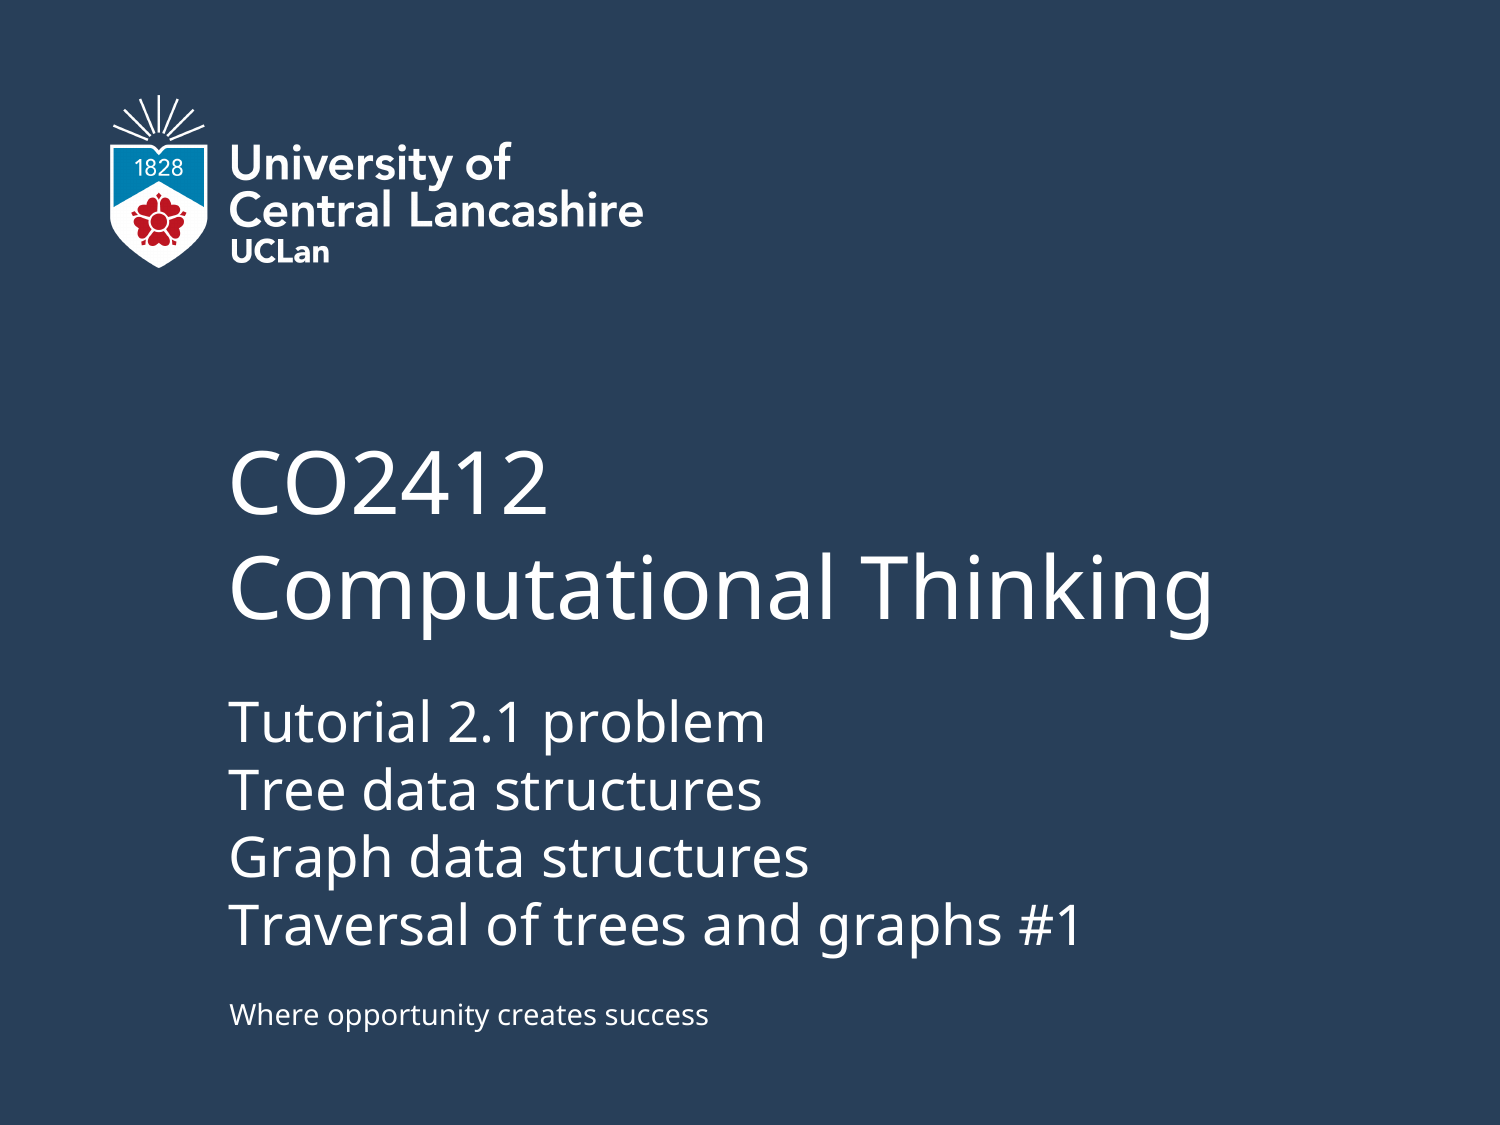

CO2412
Computational Thinking
Tutorial 2.1 problem
Tree data structures
Graph data structures
Traversal of trees and graphs #1